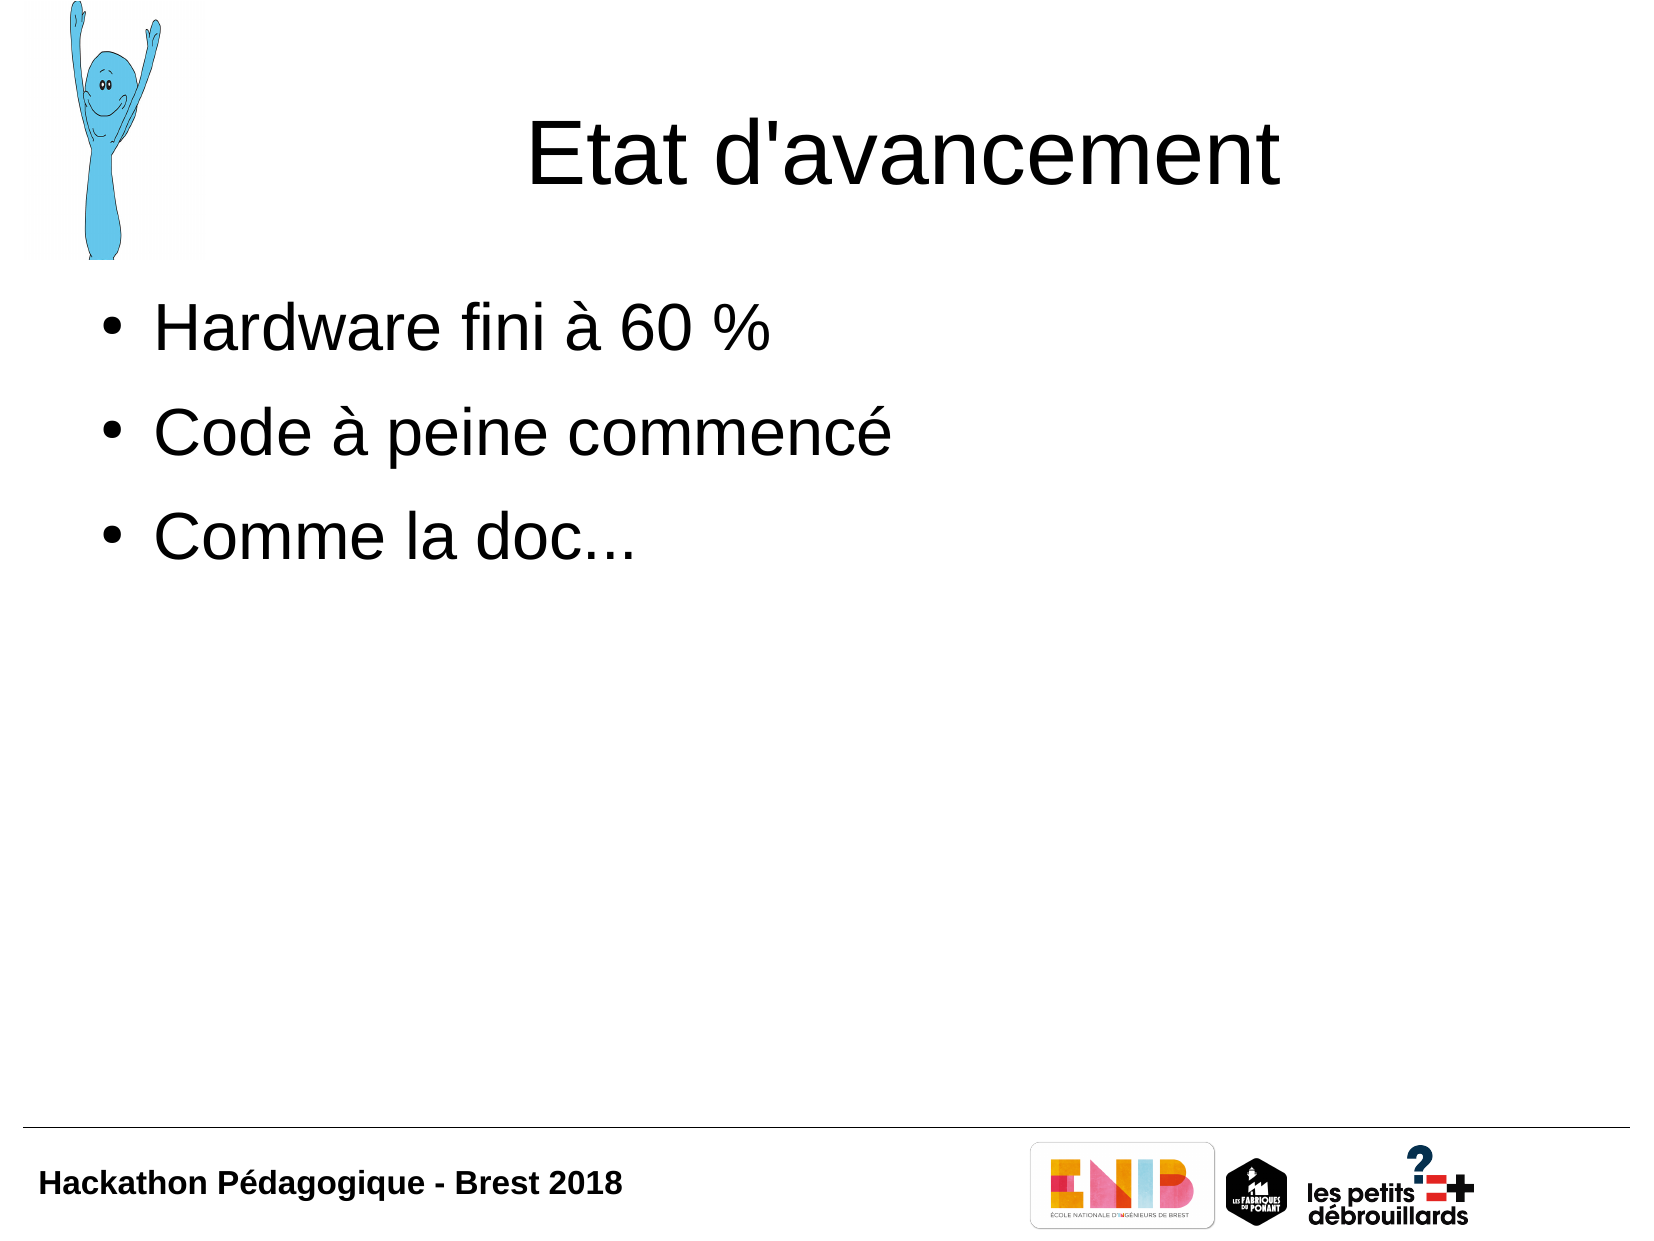

# Etat d'avancement
Hardware fini à 60 %
Code à peine commencé
Comme la doc...
Hackathon Pédagogique - Brest 2018